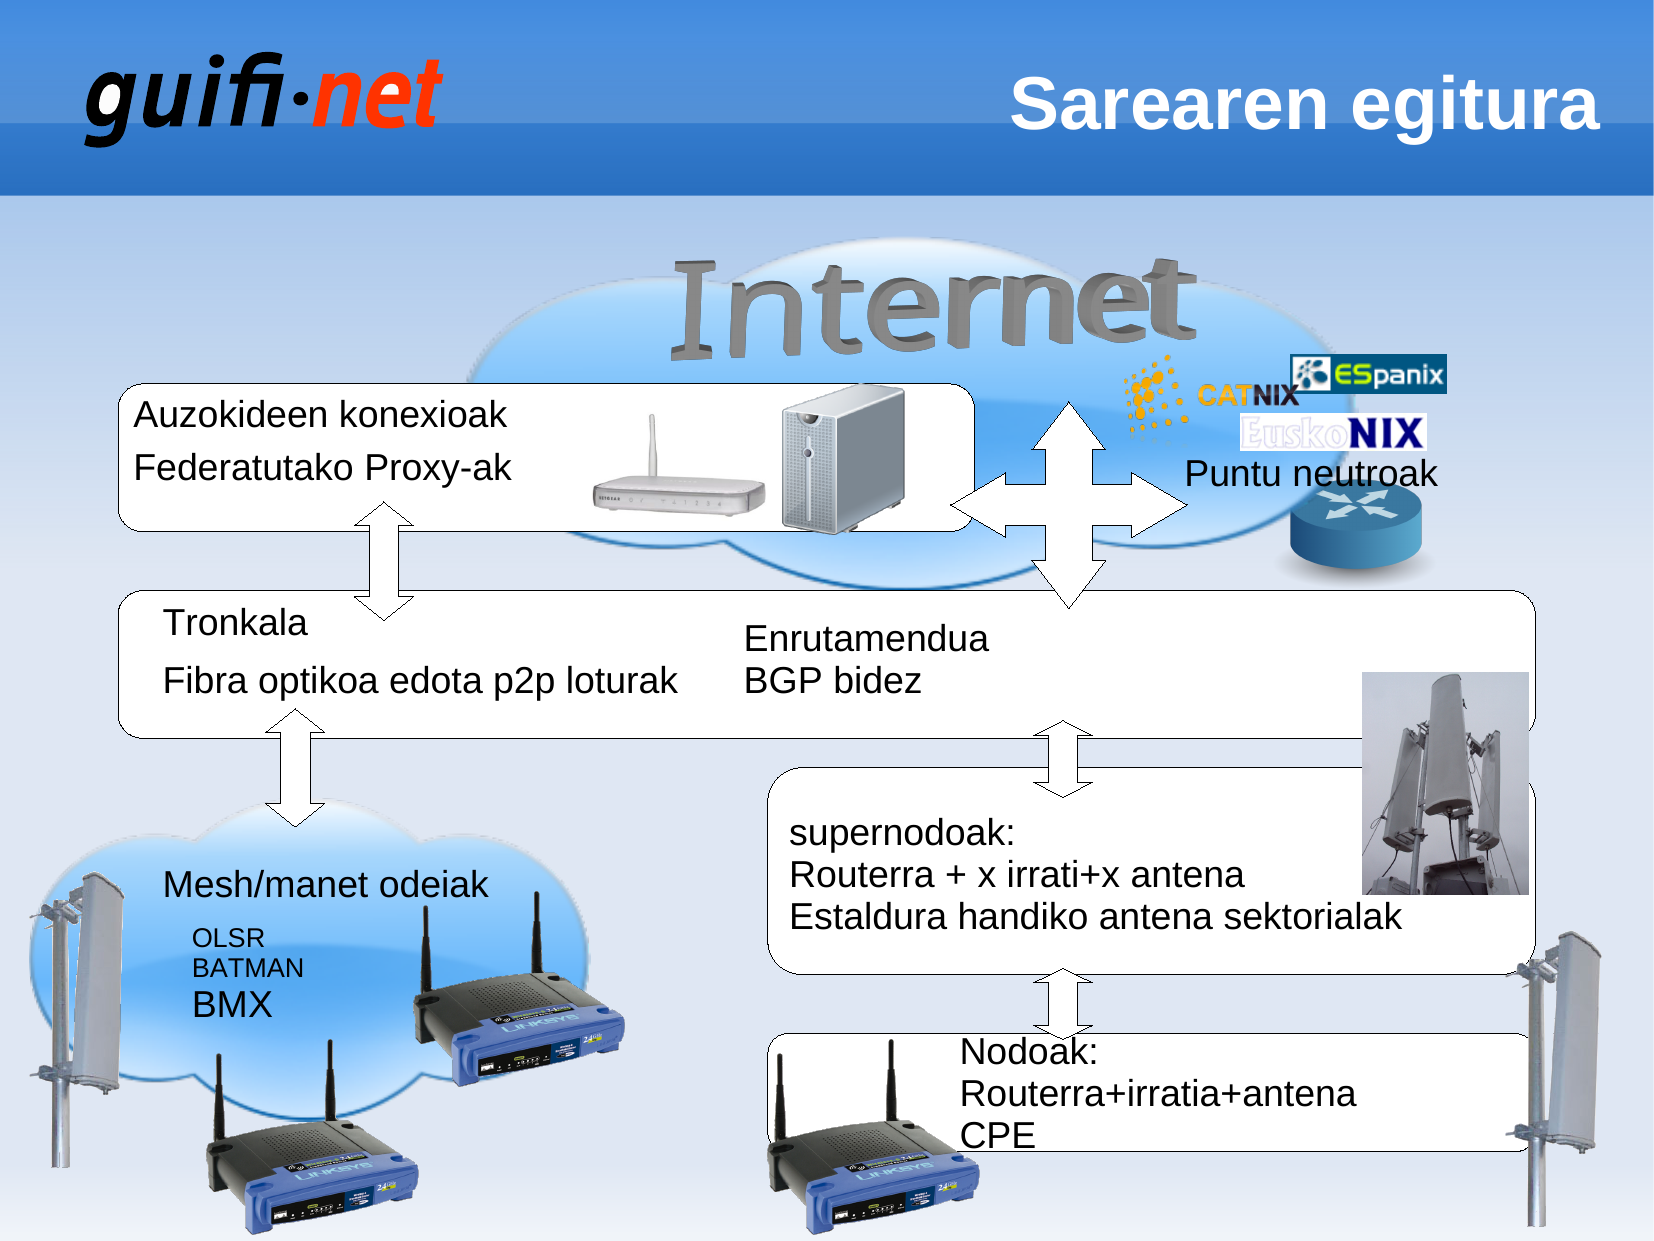

# Sarearen egitura
Internet
Auzokideen konexioak
Federatutako Proxy-ak
Puntu neutroak
Tronkala
Enrutamendua
BGP bidez
Fibra optikoa edota p2p loturak
supernodoak:
Routerra + x irrati+x antena
Estaldura handiko antena sektorialak
Mesh/manet odeiak
OLSR
BATMAN
BMX
Nodoak:
Routerra+irratia+antena
CPE